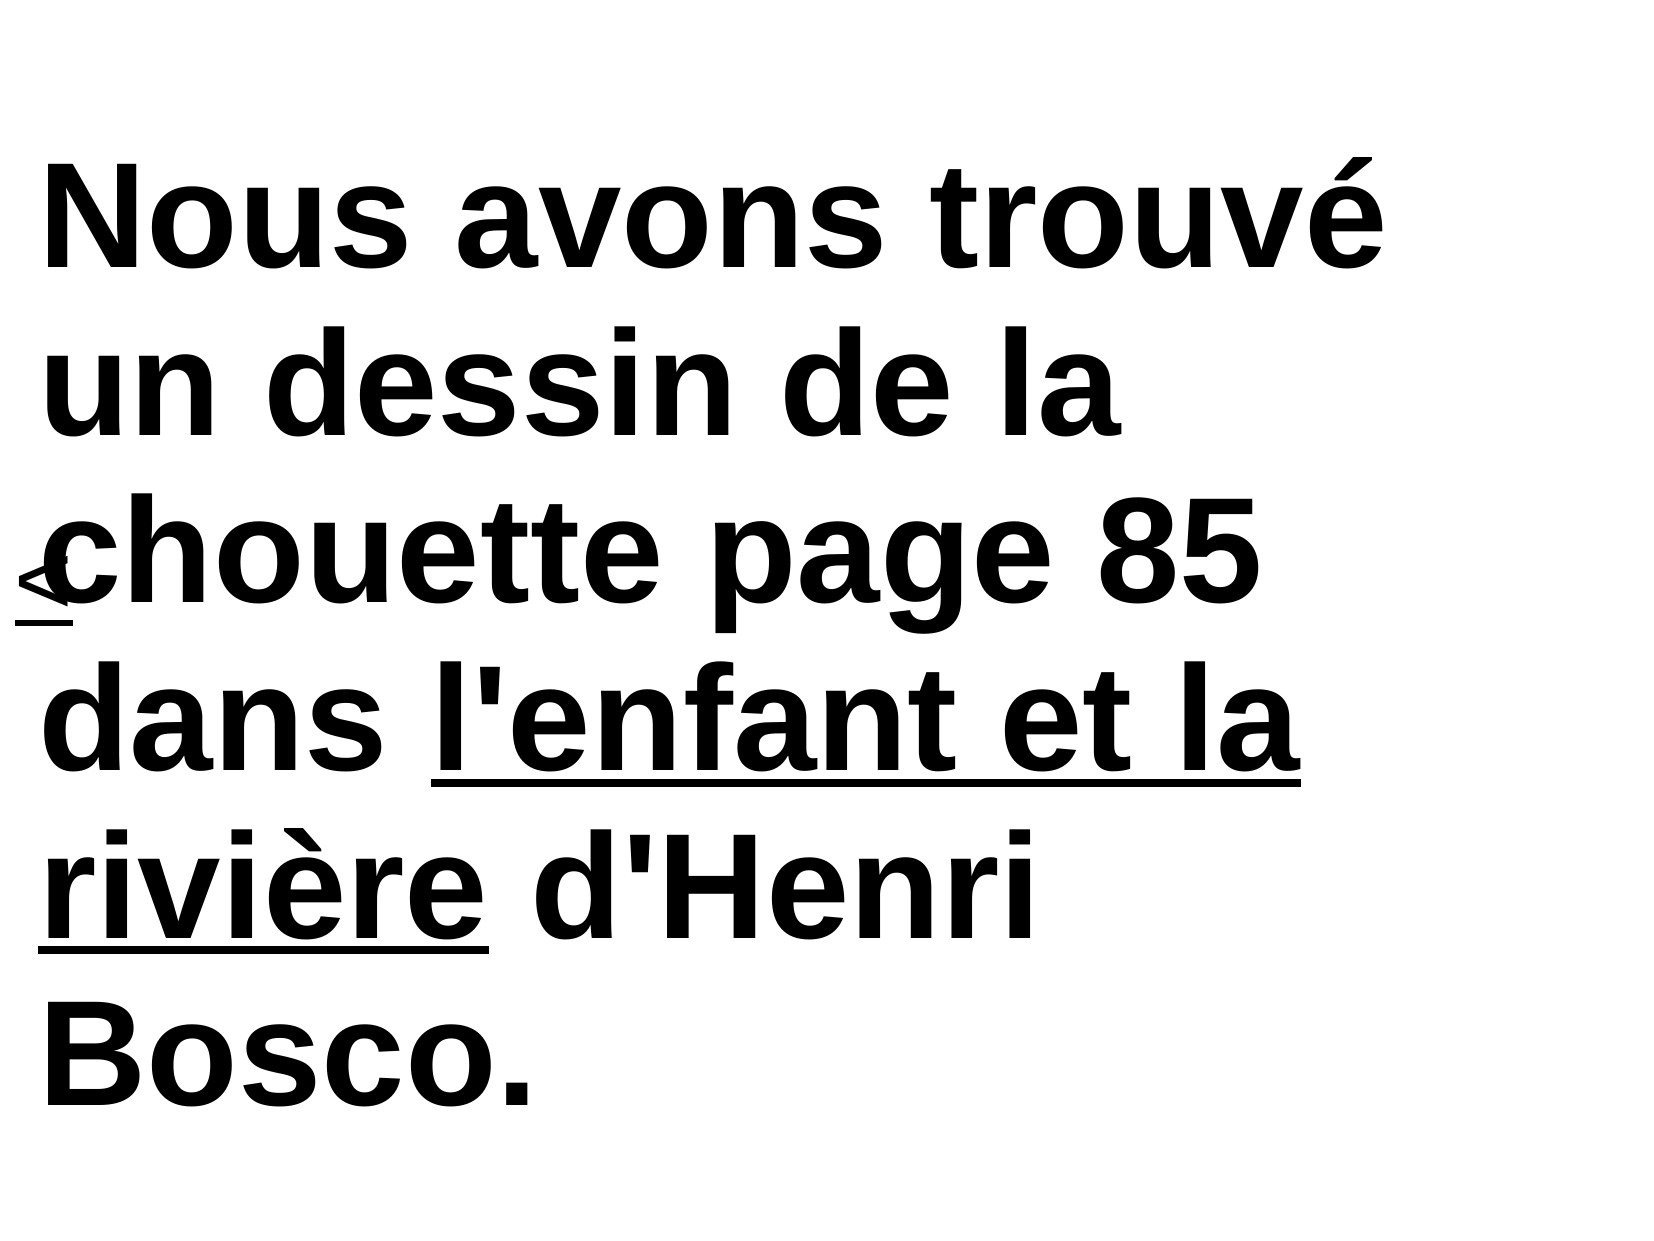

Passage sur la chouette dans l'enfant et la rivière :
<
Nous avons trouvé un dessin de la chouette page 85 dans l'enfant et la rivière d'Henri Bosco.